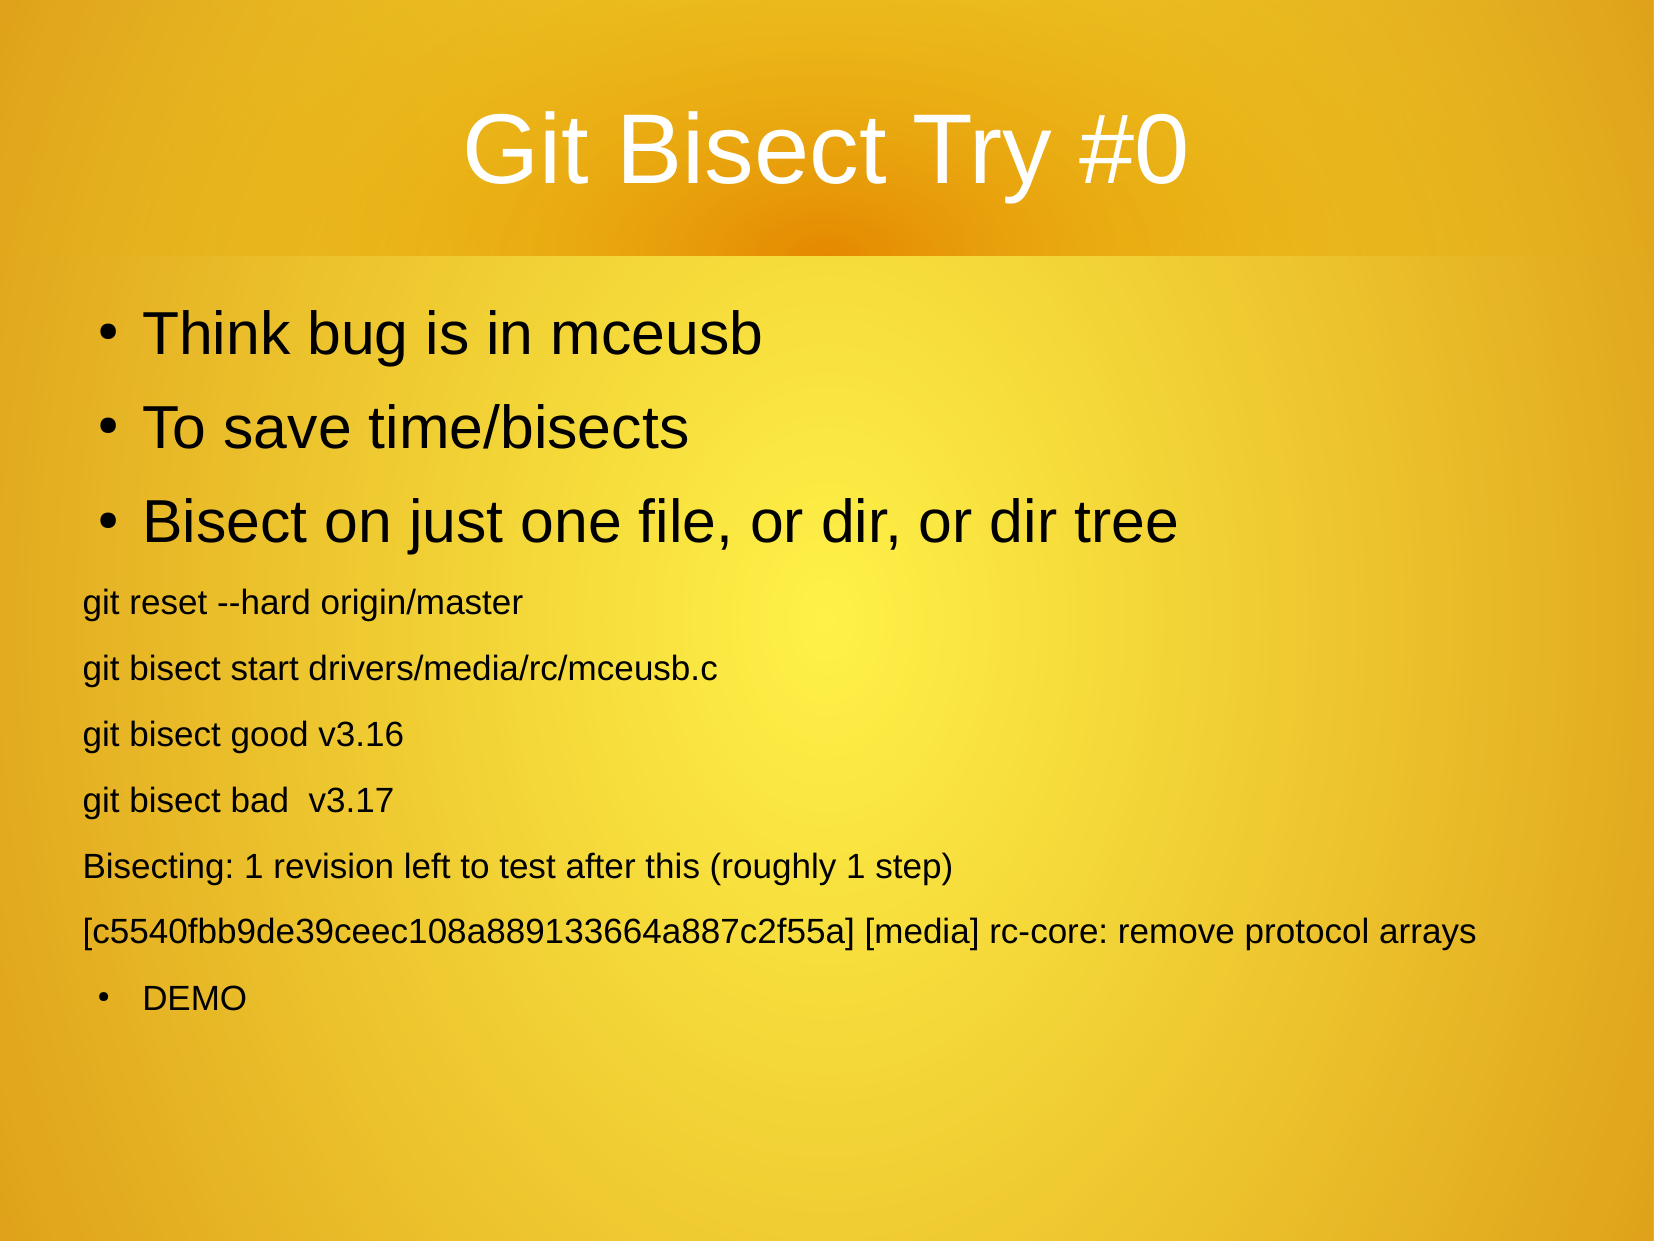

# Git Bisect Try #0
Think bug is in mceusb
To save time/bisects
Bisect on just one file, or dir, or dir tree
git reset --hard origin/master
git bisect start drivers/media/rc/mceusb.c
git bisect good v3.16
git bisect bad v3.17
Bisecting: 1 revision left to test after this (roughly 1 step)
[c5540fbb9de39ceec108a889133664a887c2f55a] [media] rc-core: remove protocol arrays
DEMO